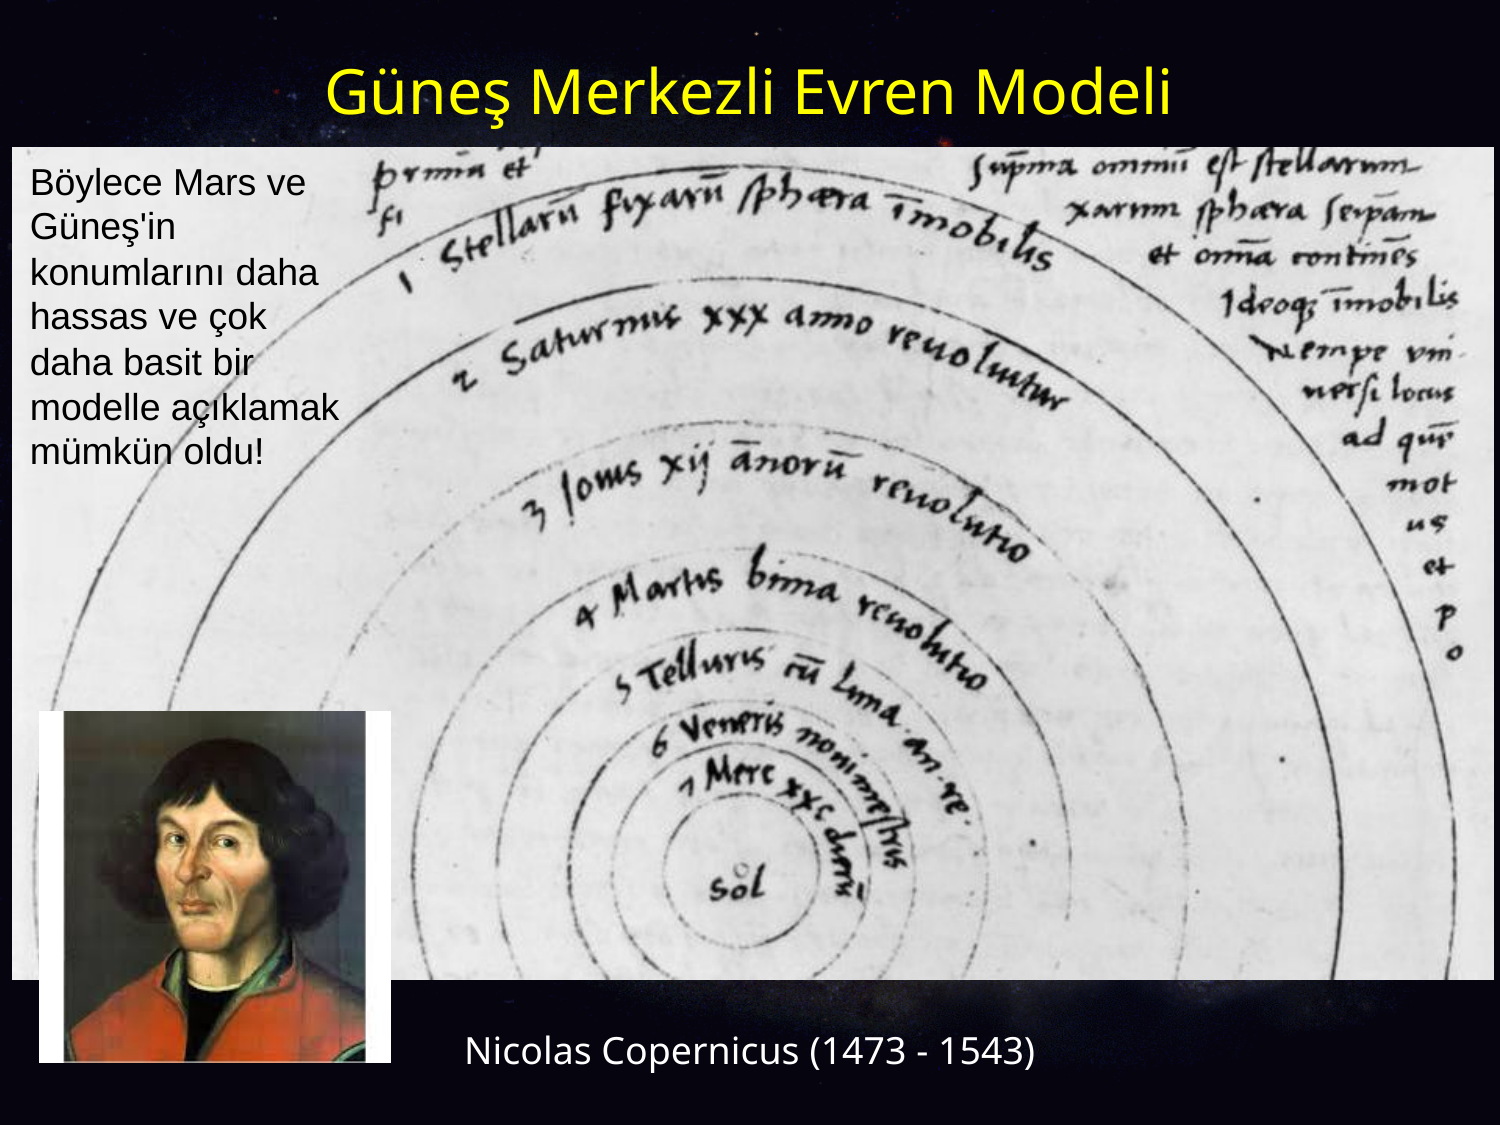

# Güneş Merkezli Evren Modeli
Böylece Mars ve Güneş'in konumlarını daha hassas ve çok daha basit bir modelle açıklamak mümkün oldu!
Nicolas Copernicus (1473 - 1543)